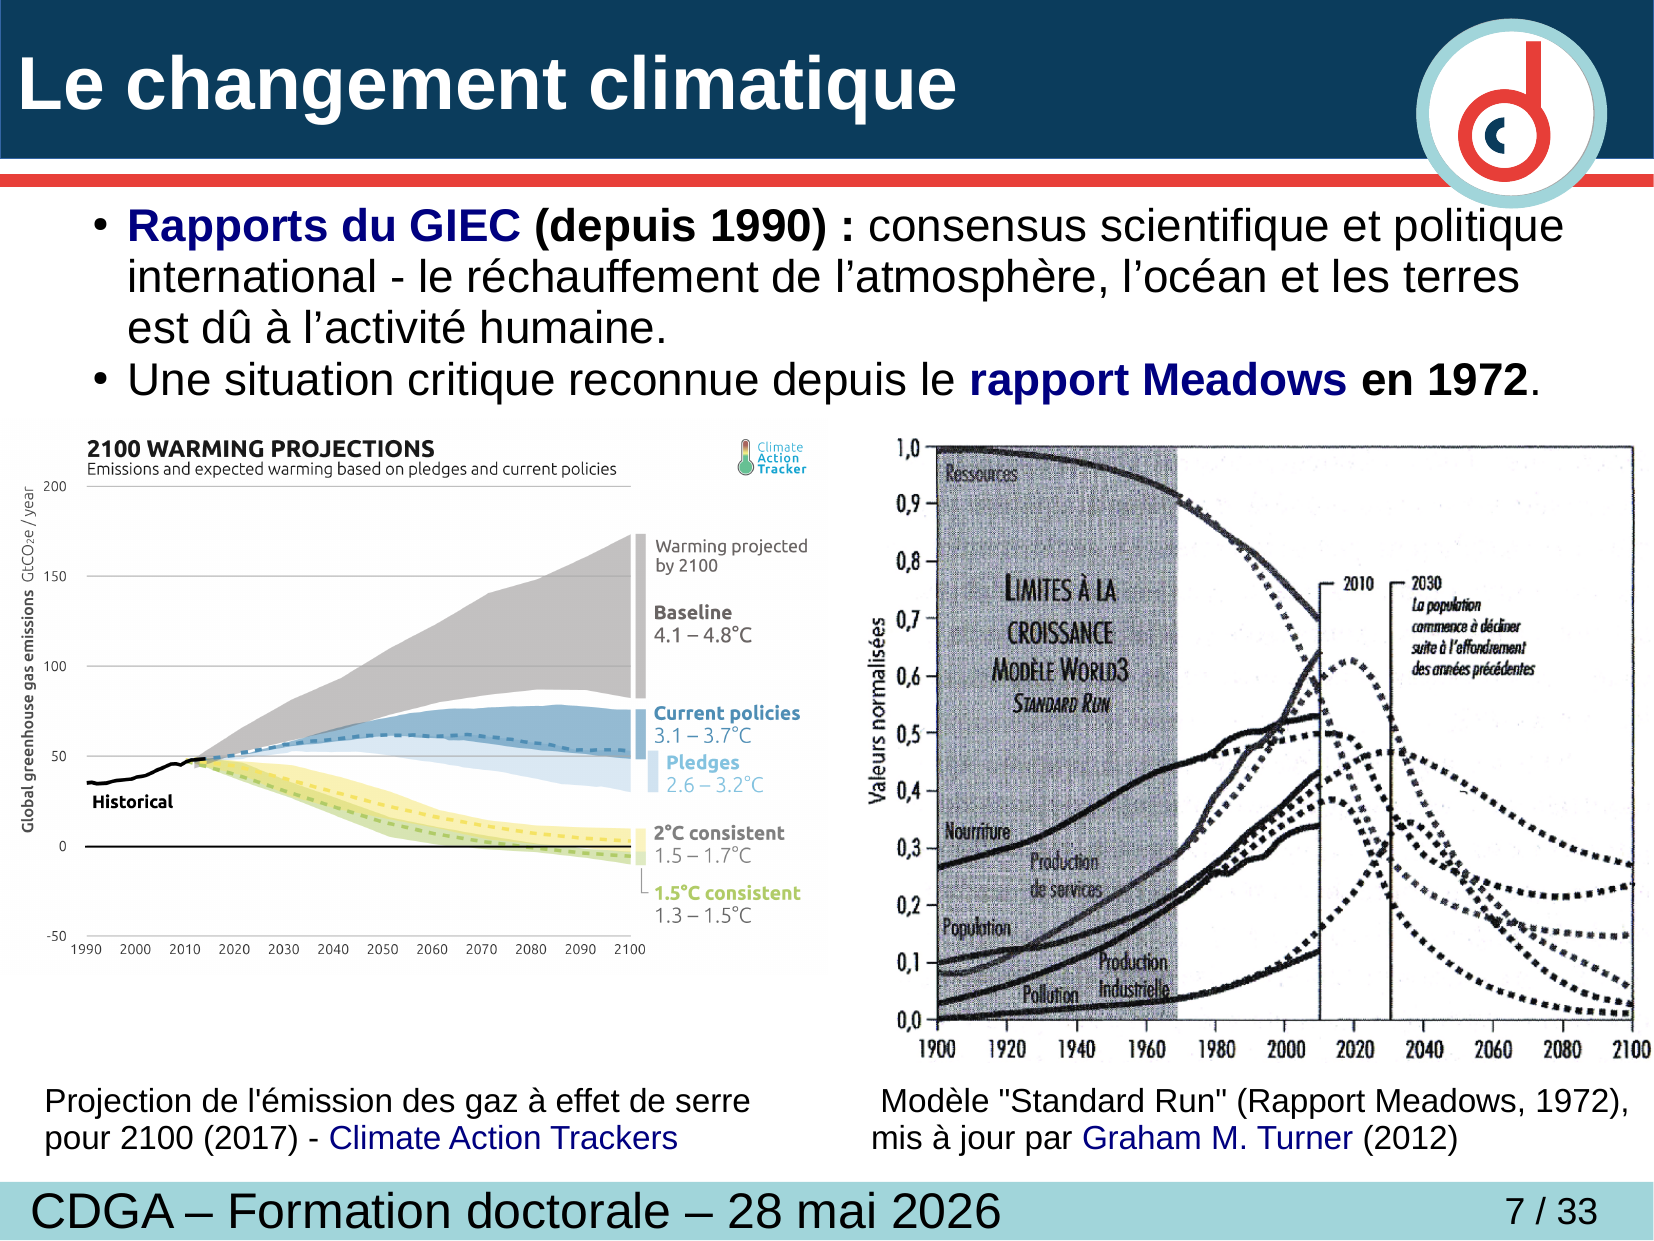

# Le changement climatique
Rapports du GIEC (depuis 1990) : consensus scientifique et politique international - le réchauffement de l’atmosphère, l’océan et les terres est dû à l’activité humaine.
Une situation critique reconnue depuis le rapport Meadows en 1972.
Projection de l'émission des gaz à effet de serre pour 2100 (2017) - Climate Action Trackers
 Modèle "Standard Run" (Rapport Meadows, 1972), mis à jour par Graham M. Turner (2012)